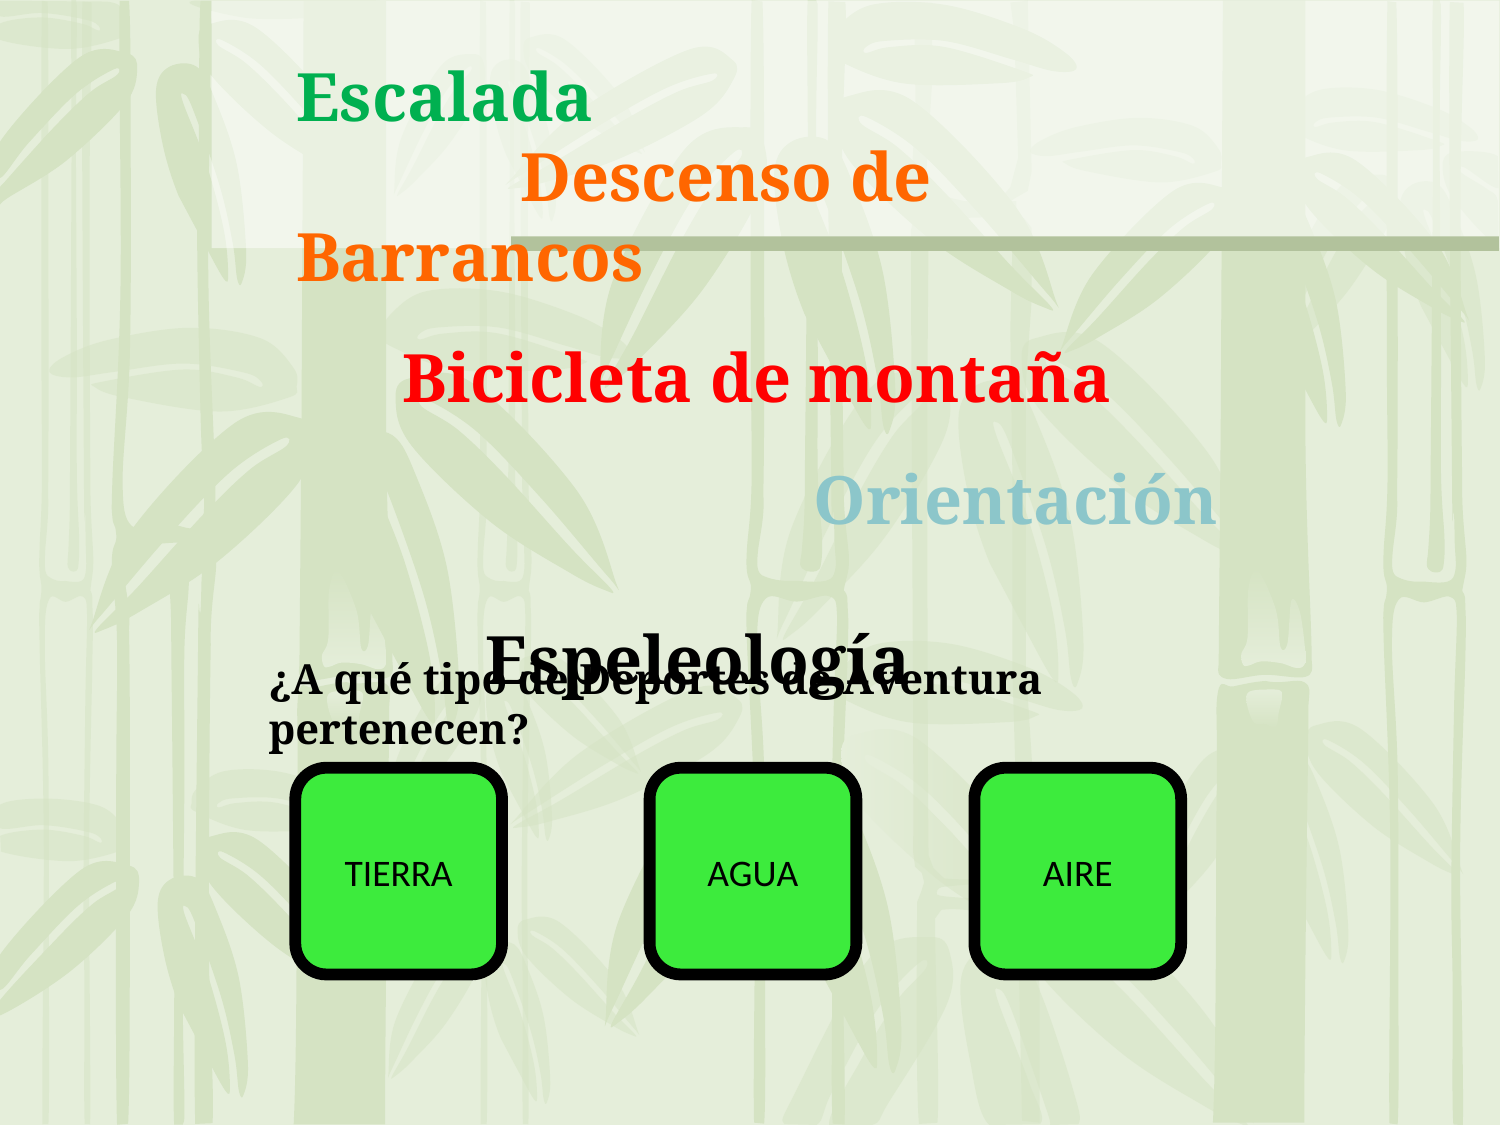

Escalada
 Descenso de Barrancos
Bicicleta de montaña
 Orientación		 Espeleología
¿A qué tipo de Deportes de Aventura pertenecen?
TIERRA
AGUA
AIRE